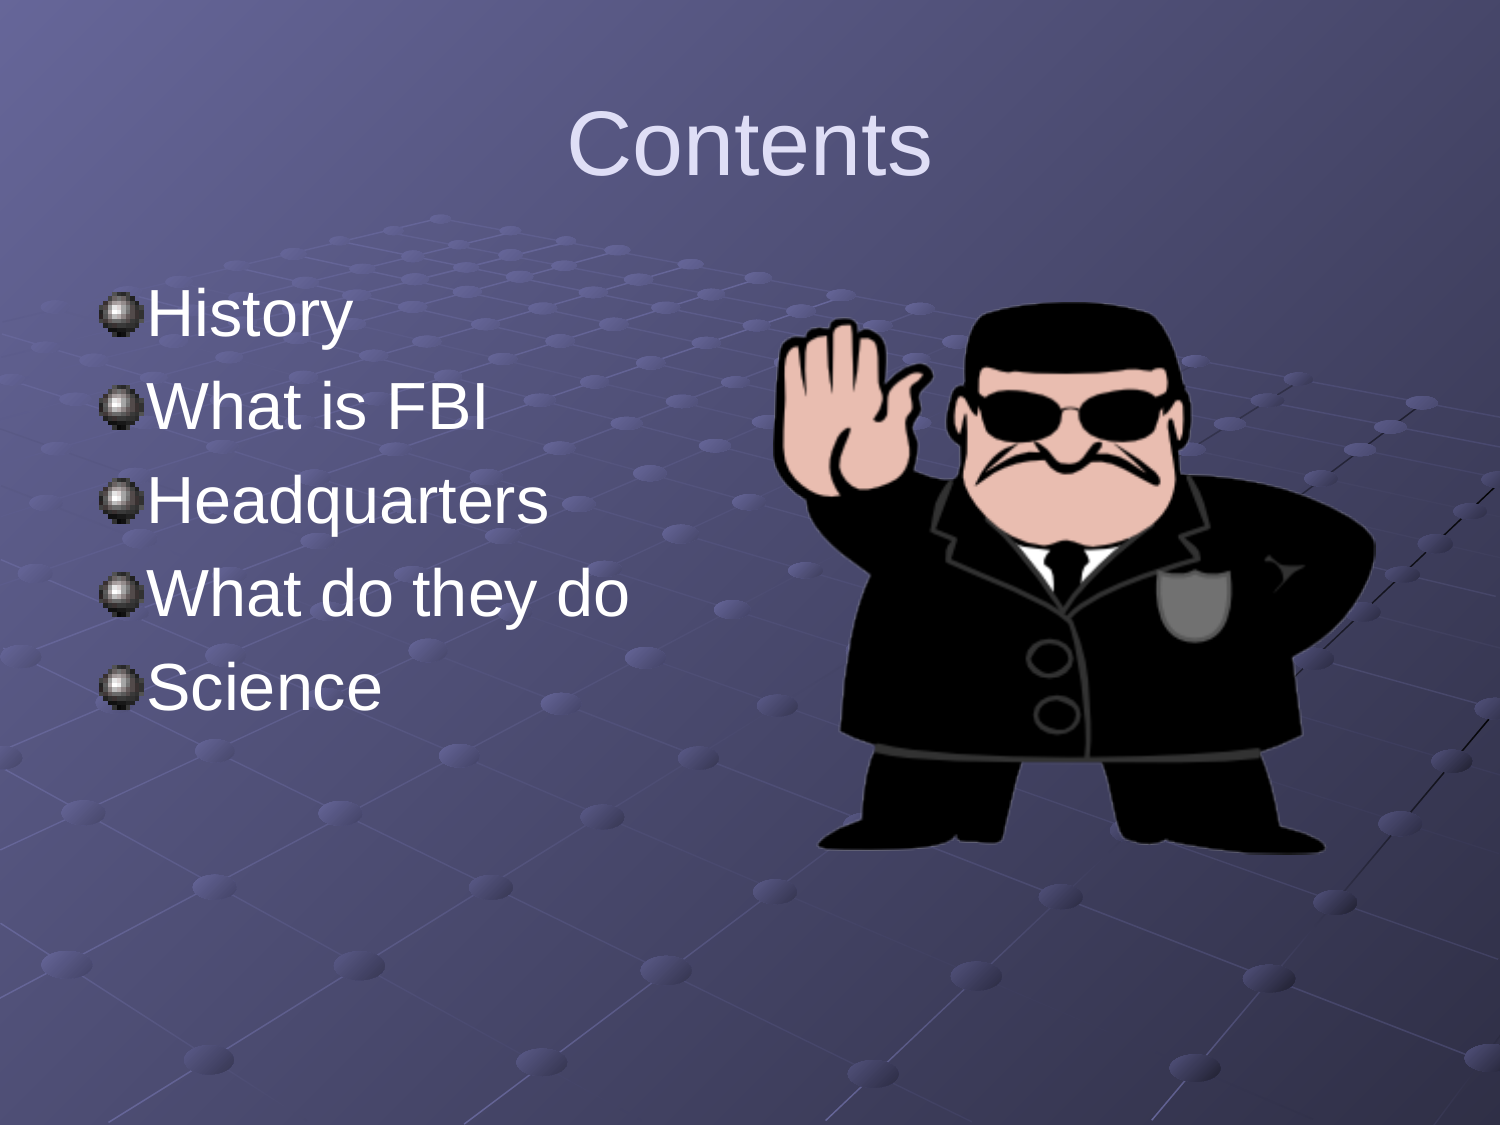

# Contents
History
What is FBI
Headquarters
What do they do
Science